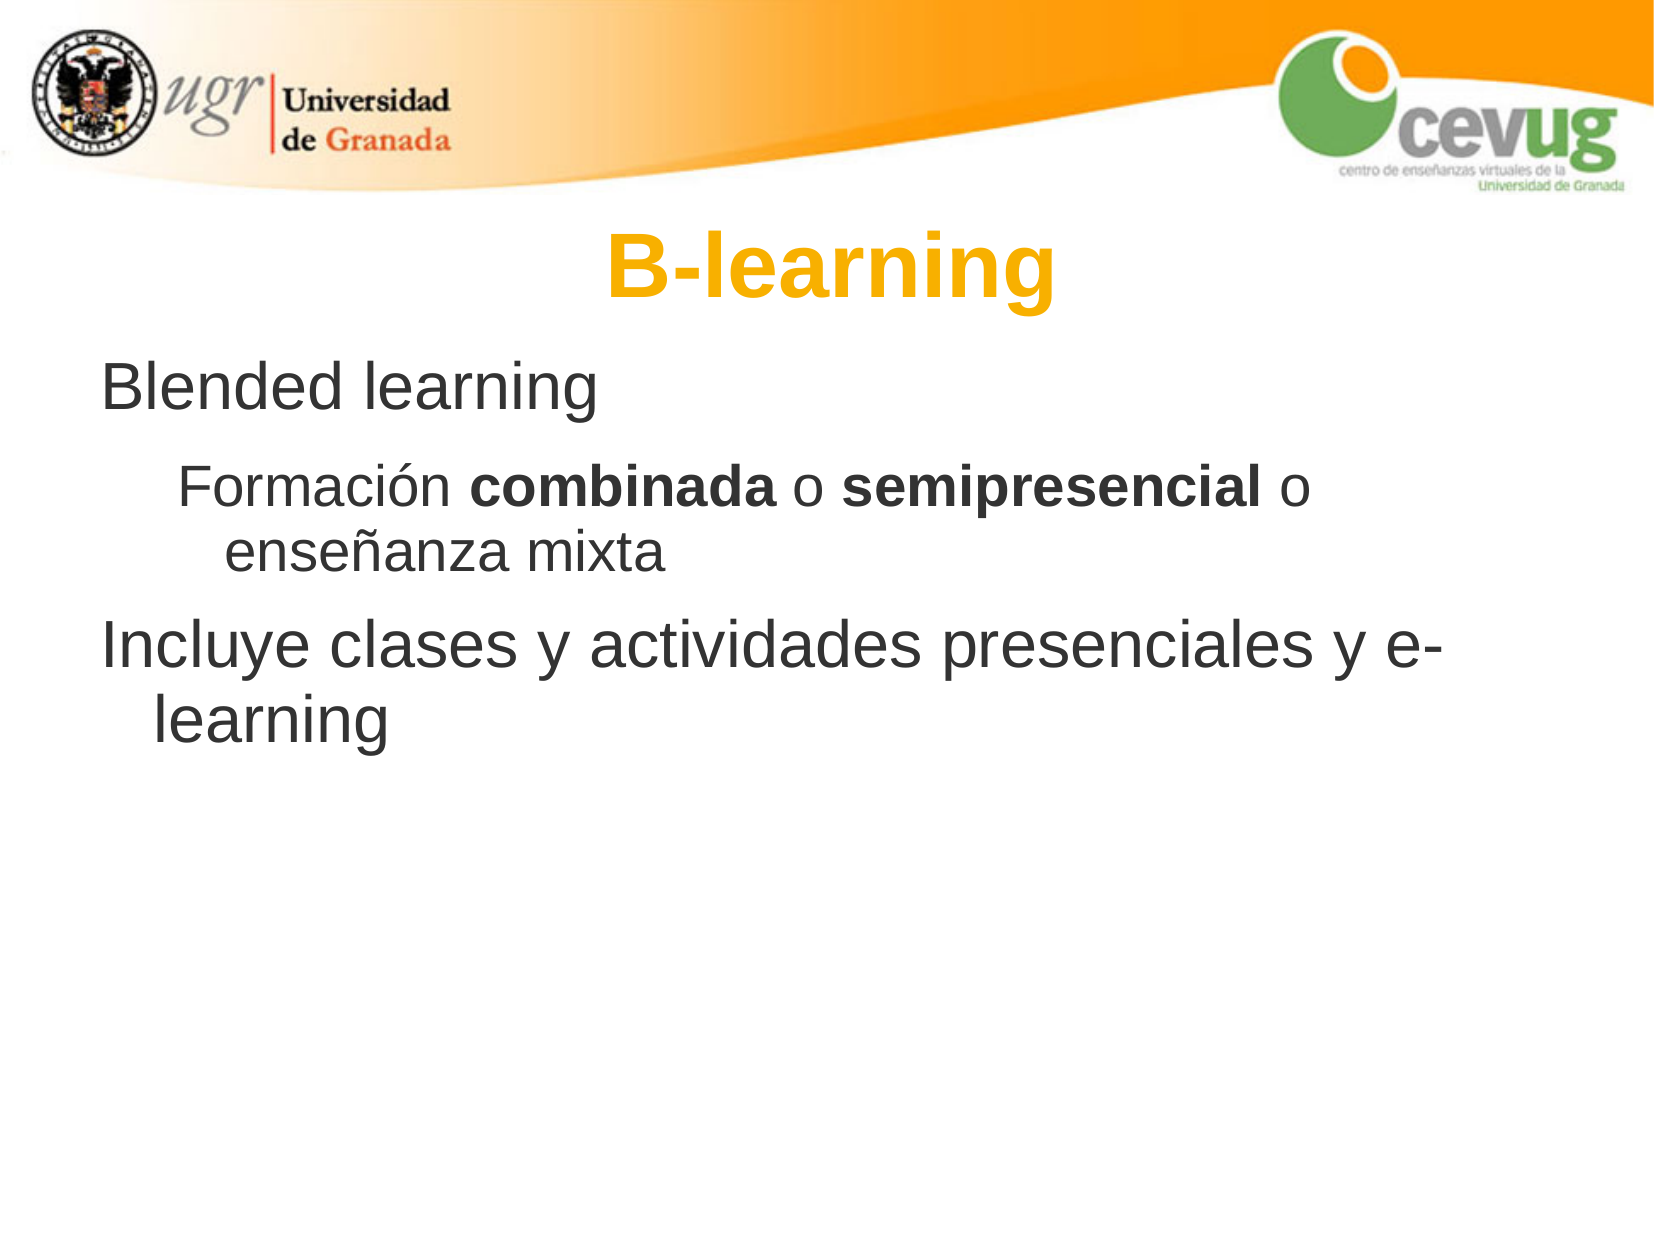

# B-learning
Blended learning
Formación combinada o semipresencial o enseñanza mixta
Incluye clases y actividades presenciales y e-learning